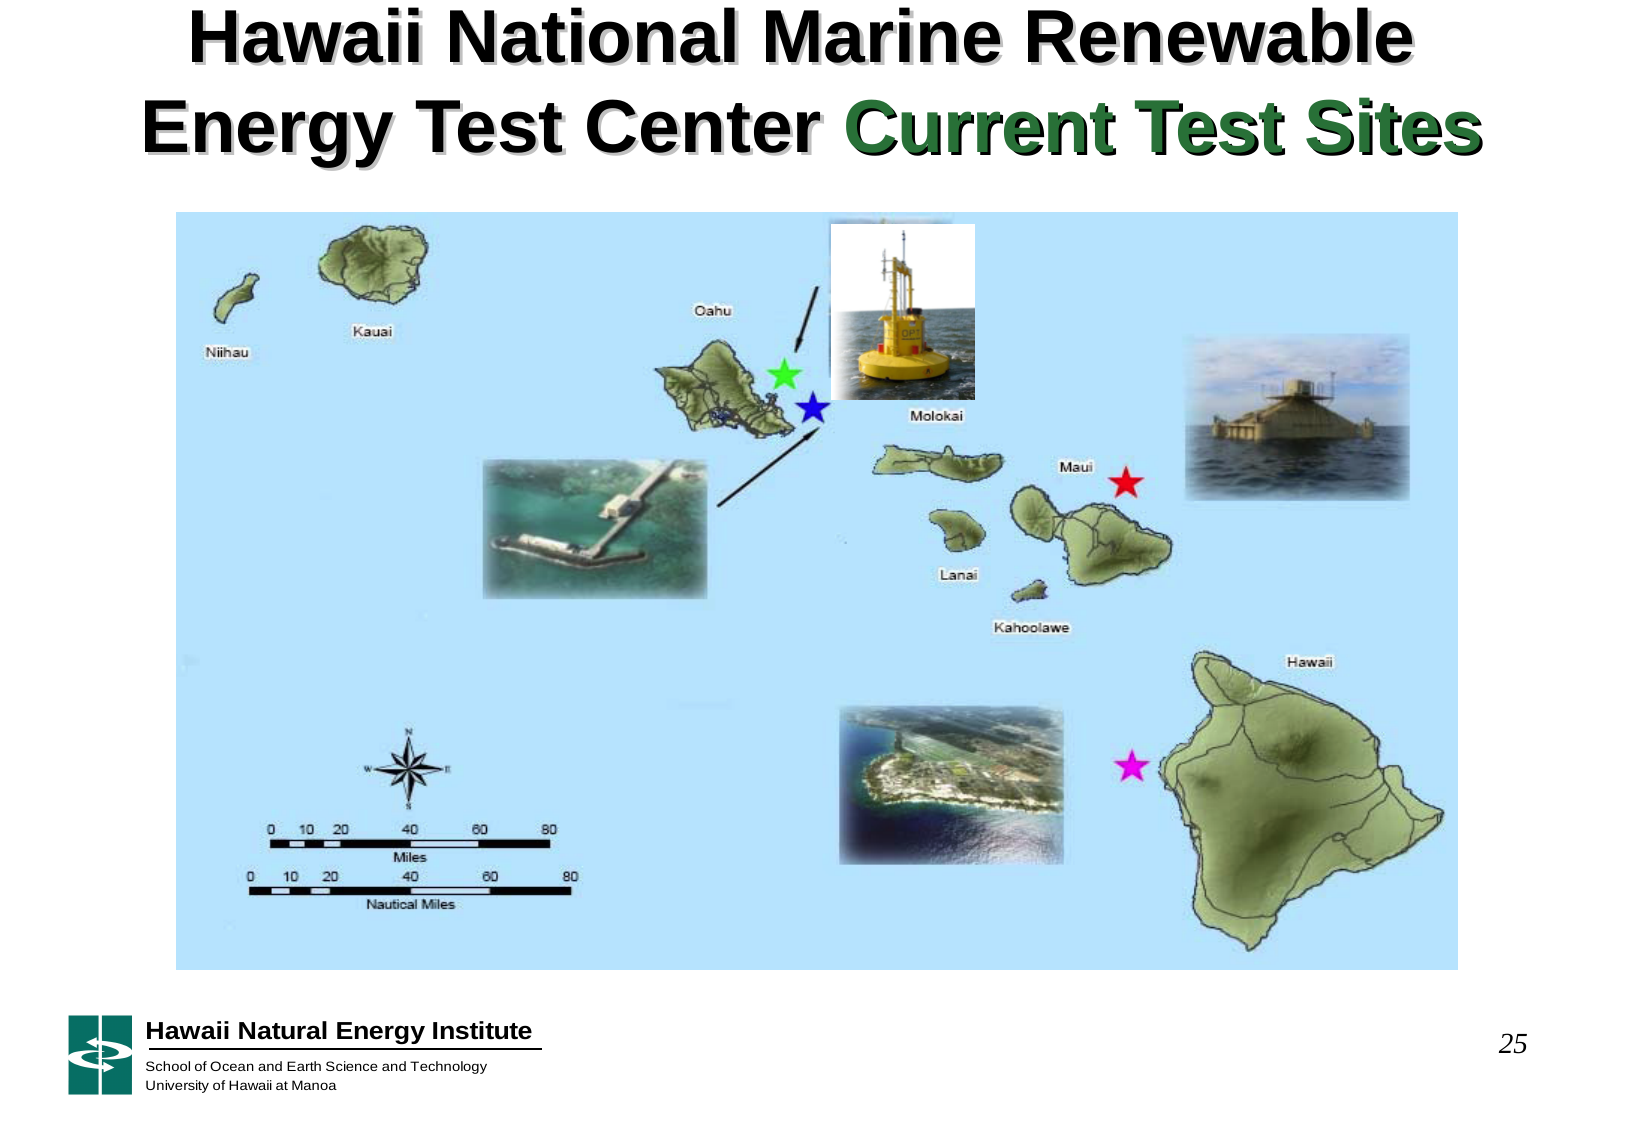

# Hawaii National Marine Renewable Energy Test Center Current Test Sites